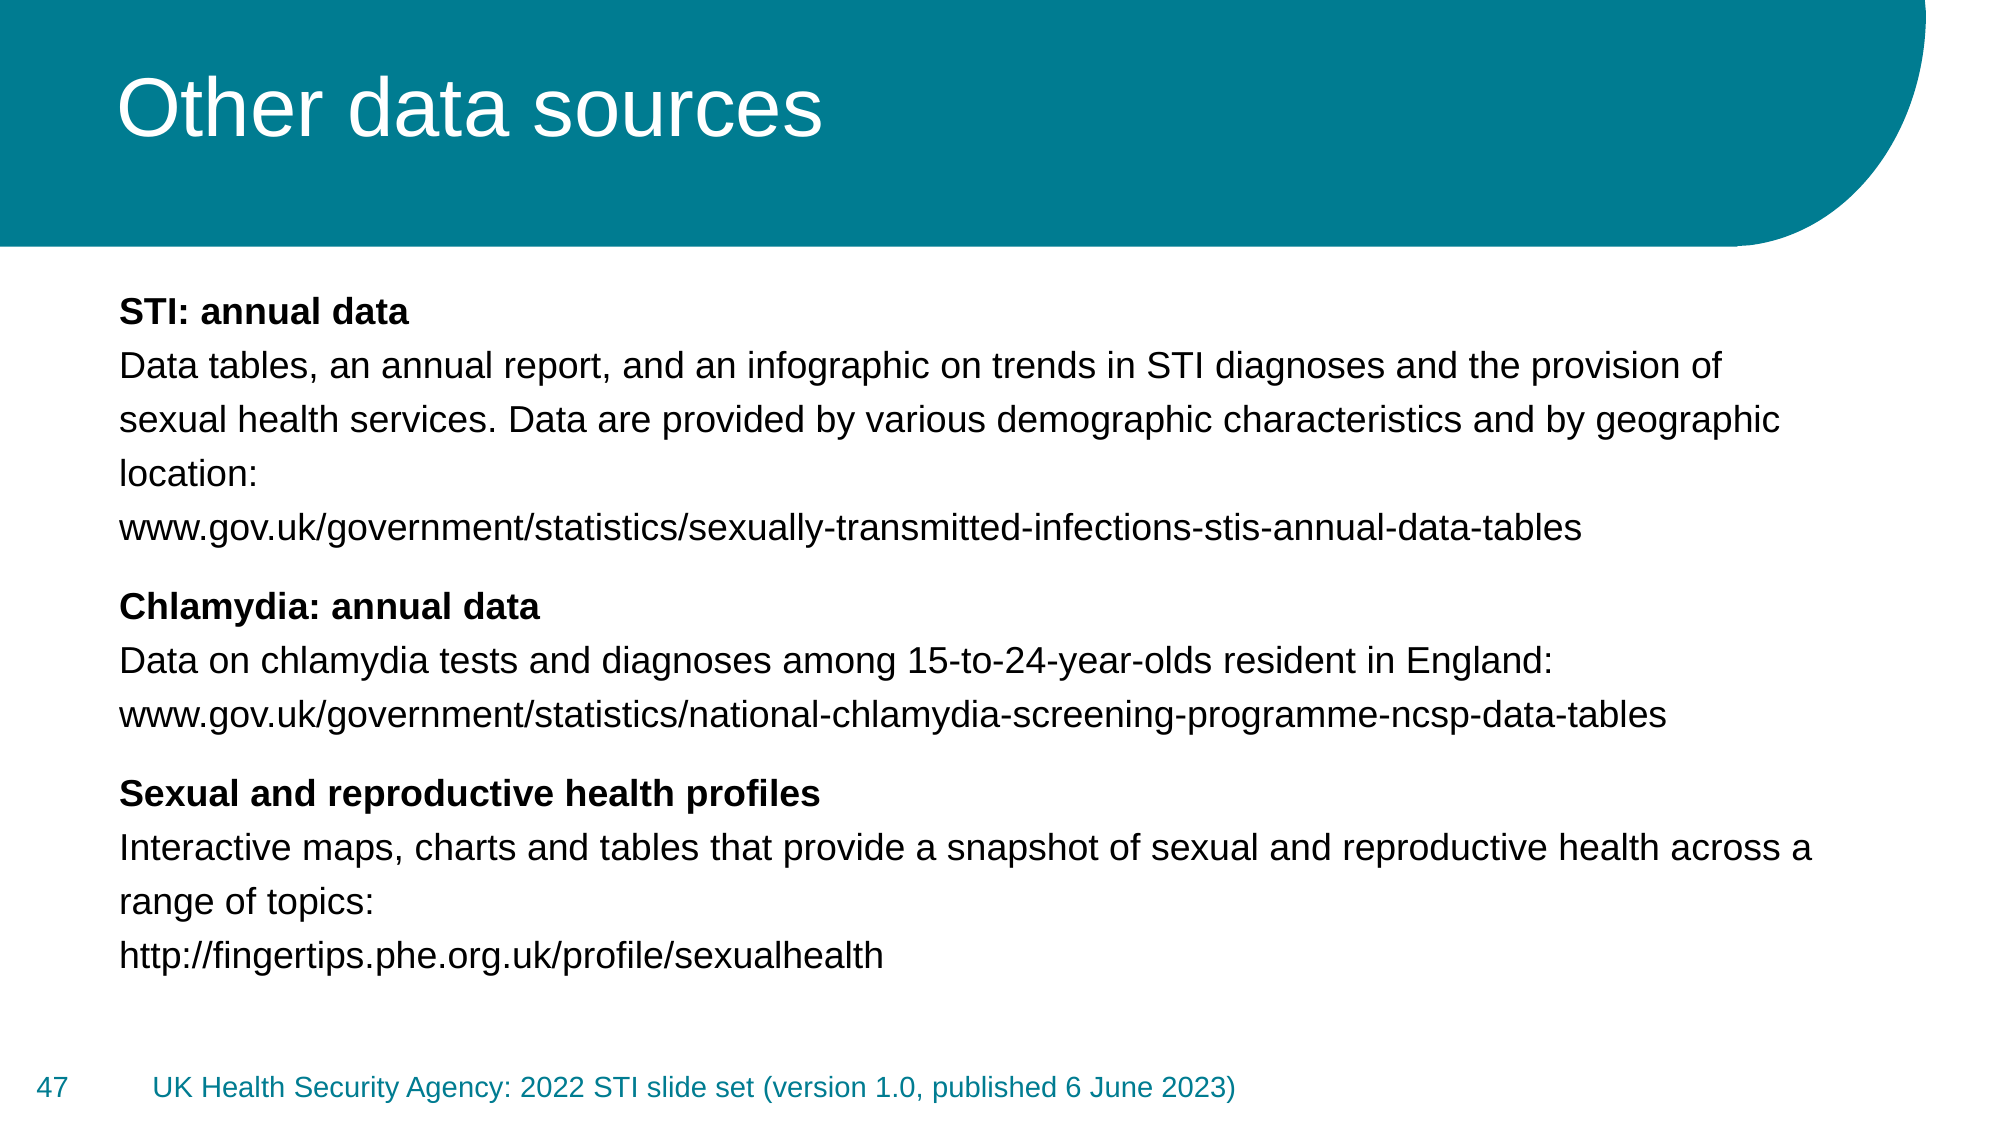

# Other data sources
STI: annual data
Data tables, an annual report, and an infographic on trends in STI diagnoses and the provision of sexual health services. Data are provided by various demographic characteristics and by geographic location:
www.gov.uk/government/statistics/sexually-transmitted-infections-stis-annual-data-tables
Chlamydia: annual data
Data on chlamydia tests and diagnoses among 15-to-24-year-olds resident in England:
www.gov.uk/government/statistics/national-chlamydia-screening-programme-ncsp-data-tables
Sexual and reproductive health profiles
Interactive maps, charts and tables that provide a snapshot of sexual and reproductive health across a range of topics:
http://fingertips.phe.org.uk/profile/sexualhealth
47
UK Health Security Agency: 2022 STI slide set (version 1.0, published 6 June 2023)